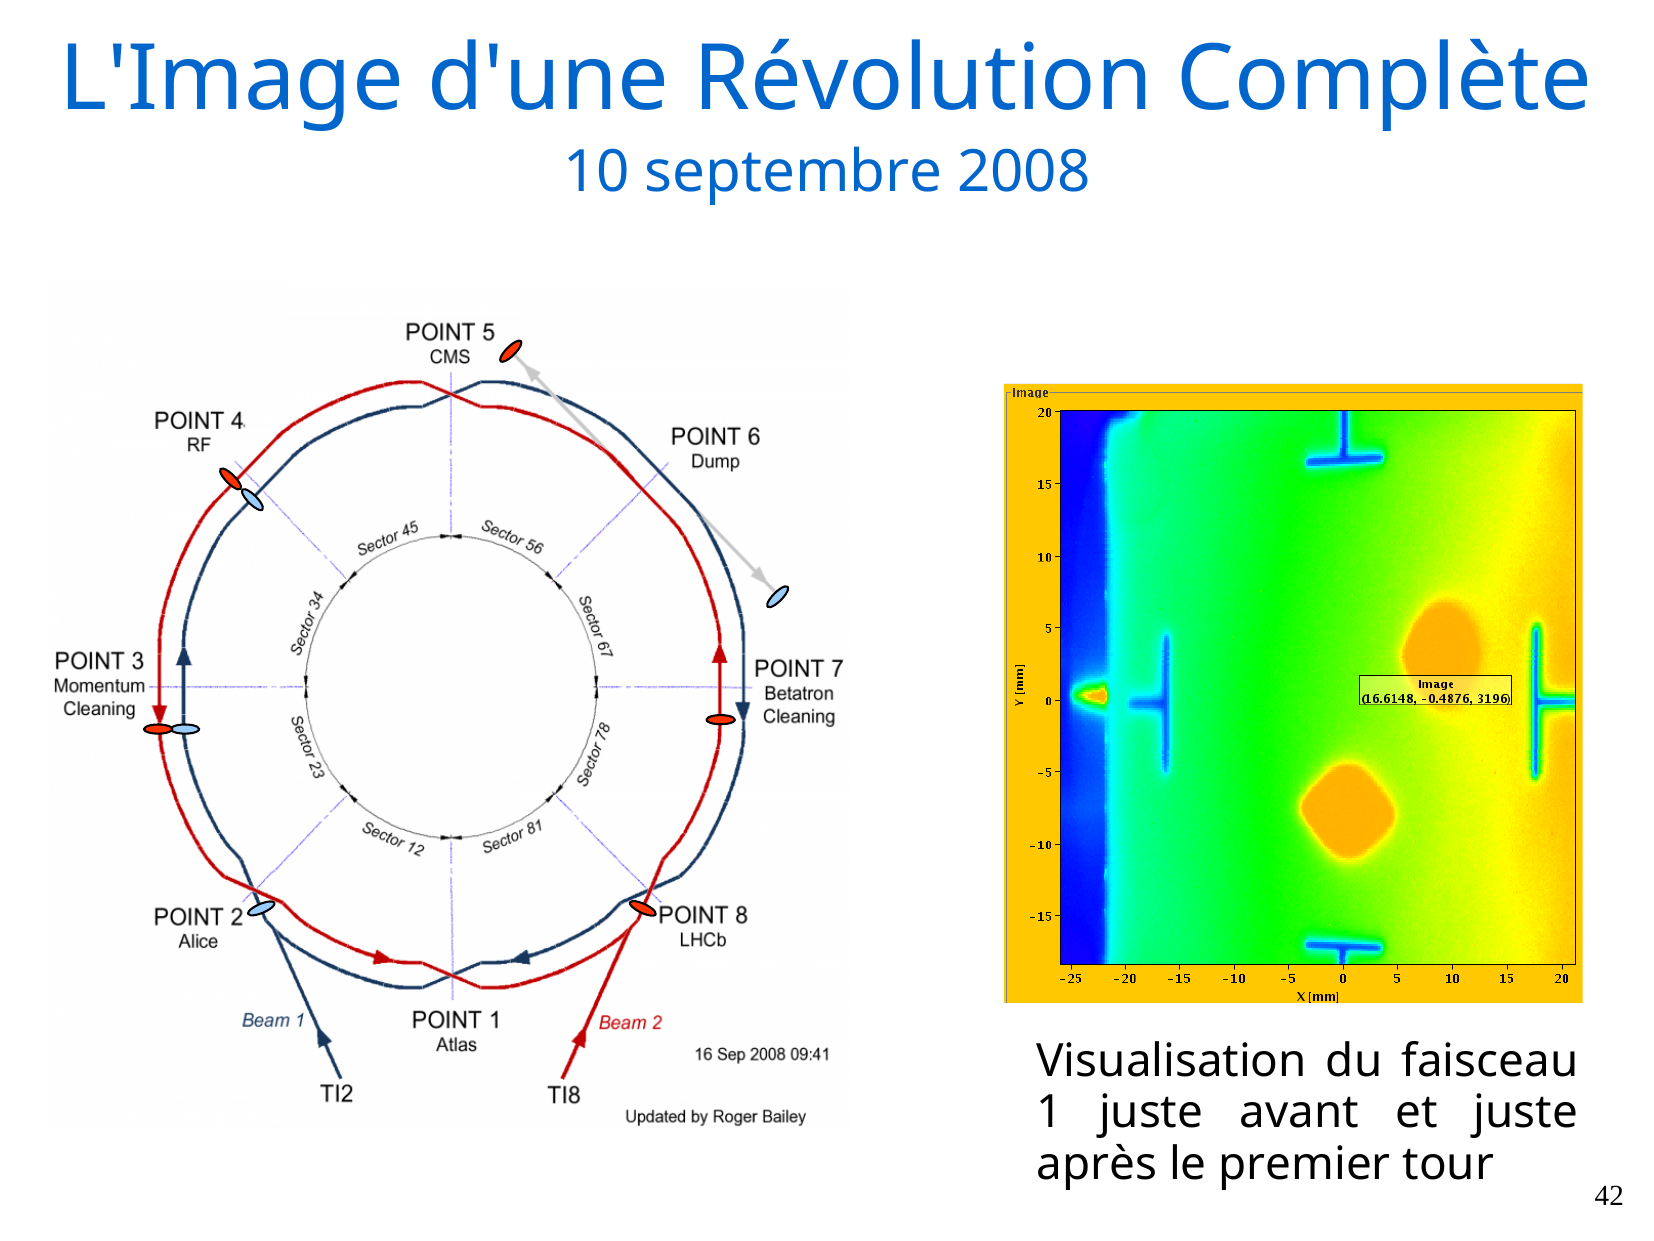

# L'Image d'une Révolution Complète 10 septembre 2008
Visualisation du faisceau 1 juste avant et juste après le premier tour
42